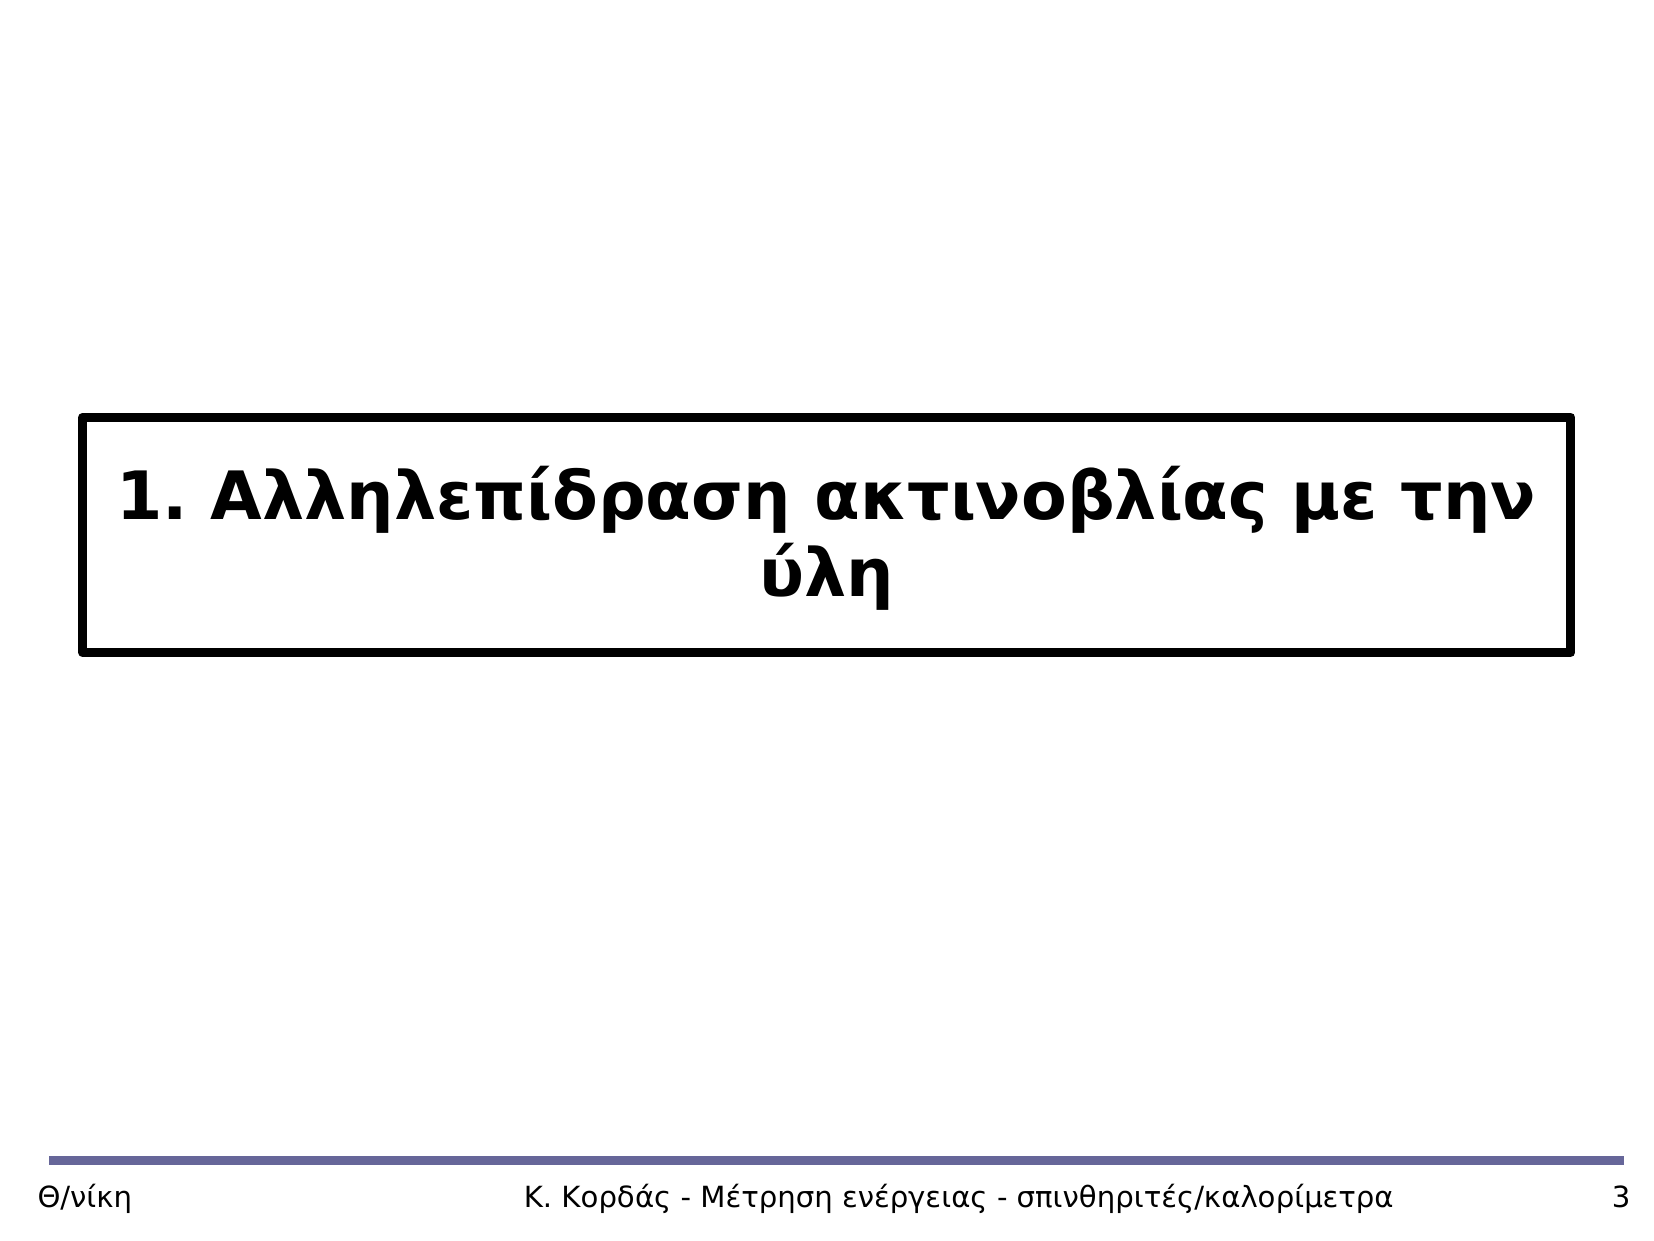

# 1. Αλληλεπίδραση ακτινοβλίας με την ύλη
Θ/νίκη
Κ. Κορδάς - Μέτρηση ενέργειας - σπινθηριτές/καλορίμετρα
3